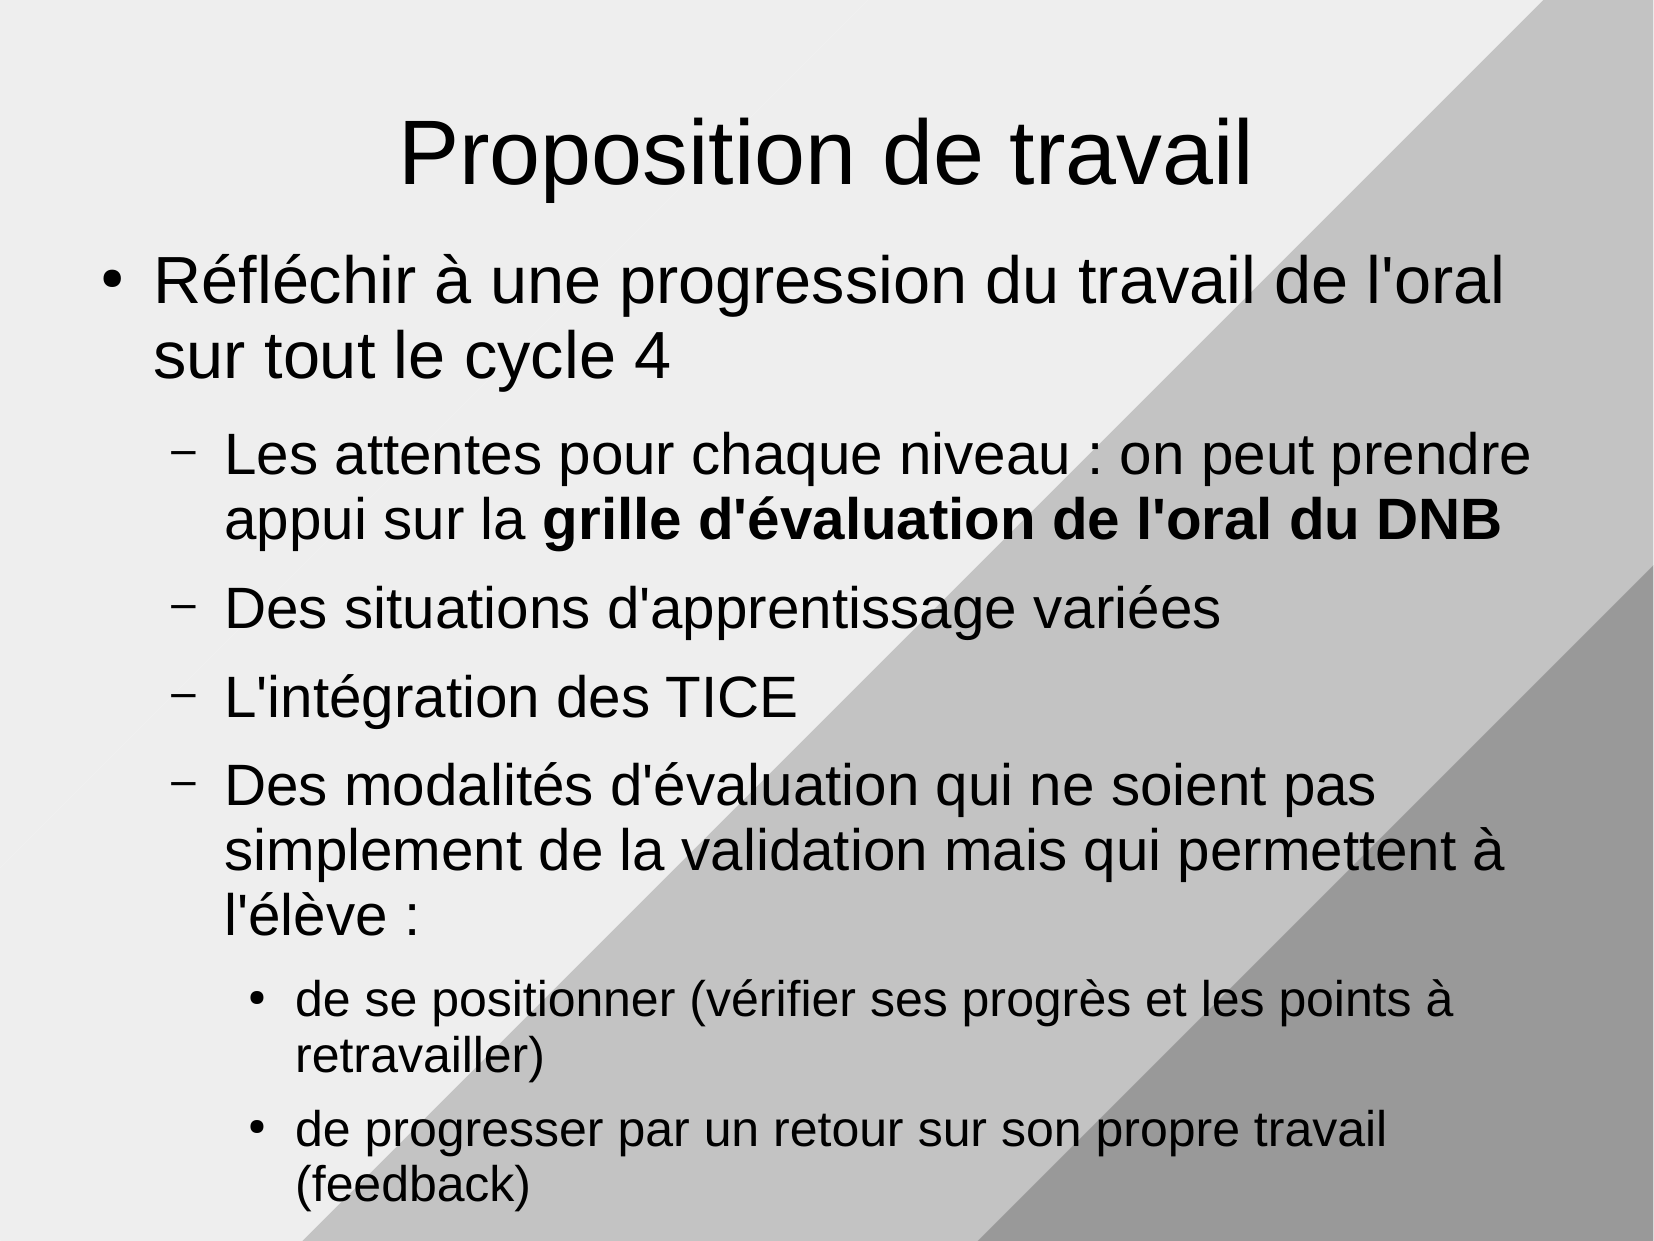

# Proposition de travail
Réfléchir à une progression du travail de l'oral sur tout le cycle 4
Les attentes pour chaque niveau : on peut prendre appui sur la grille d'évaluation de l'oral du DNB
Des situations d'apprentissage variées
L'intégration des TICE
Des modalités d'évaluation qui ne soient pas simplement de la validation mais qui permettent à l'élève :
de se positionner (vérifier ses progrès et les points à retravailler)
de progresser par un retour sur son propre travail (feedback)